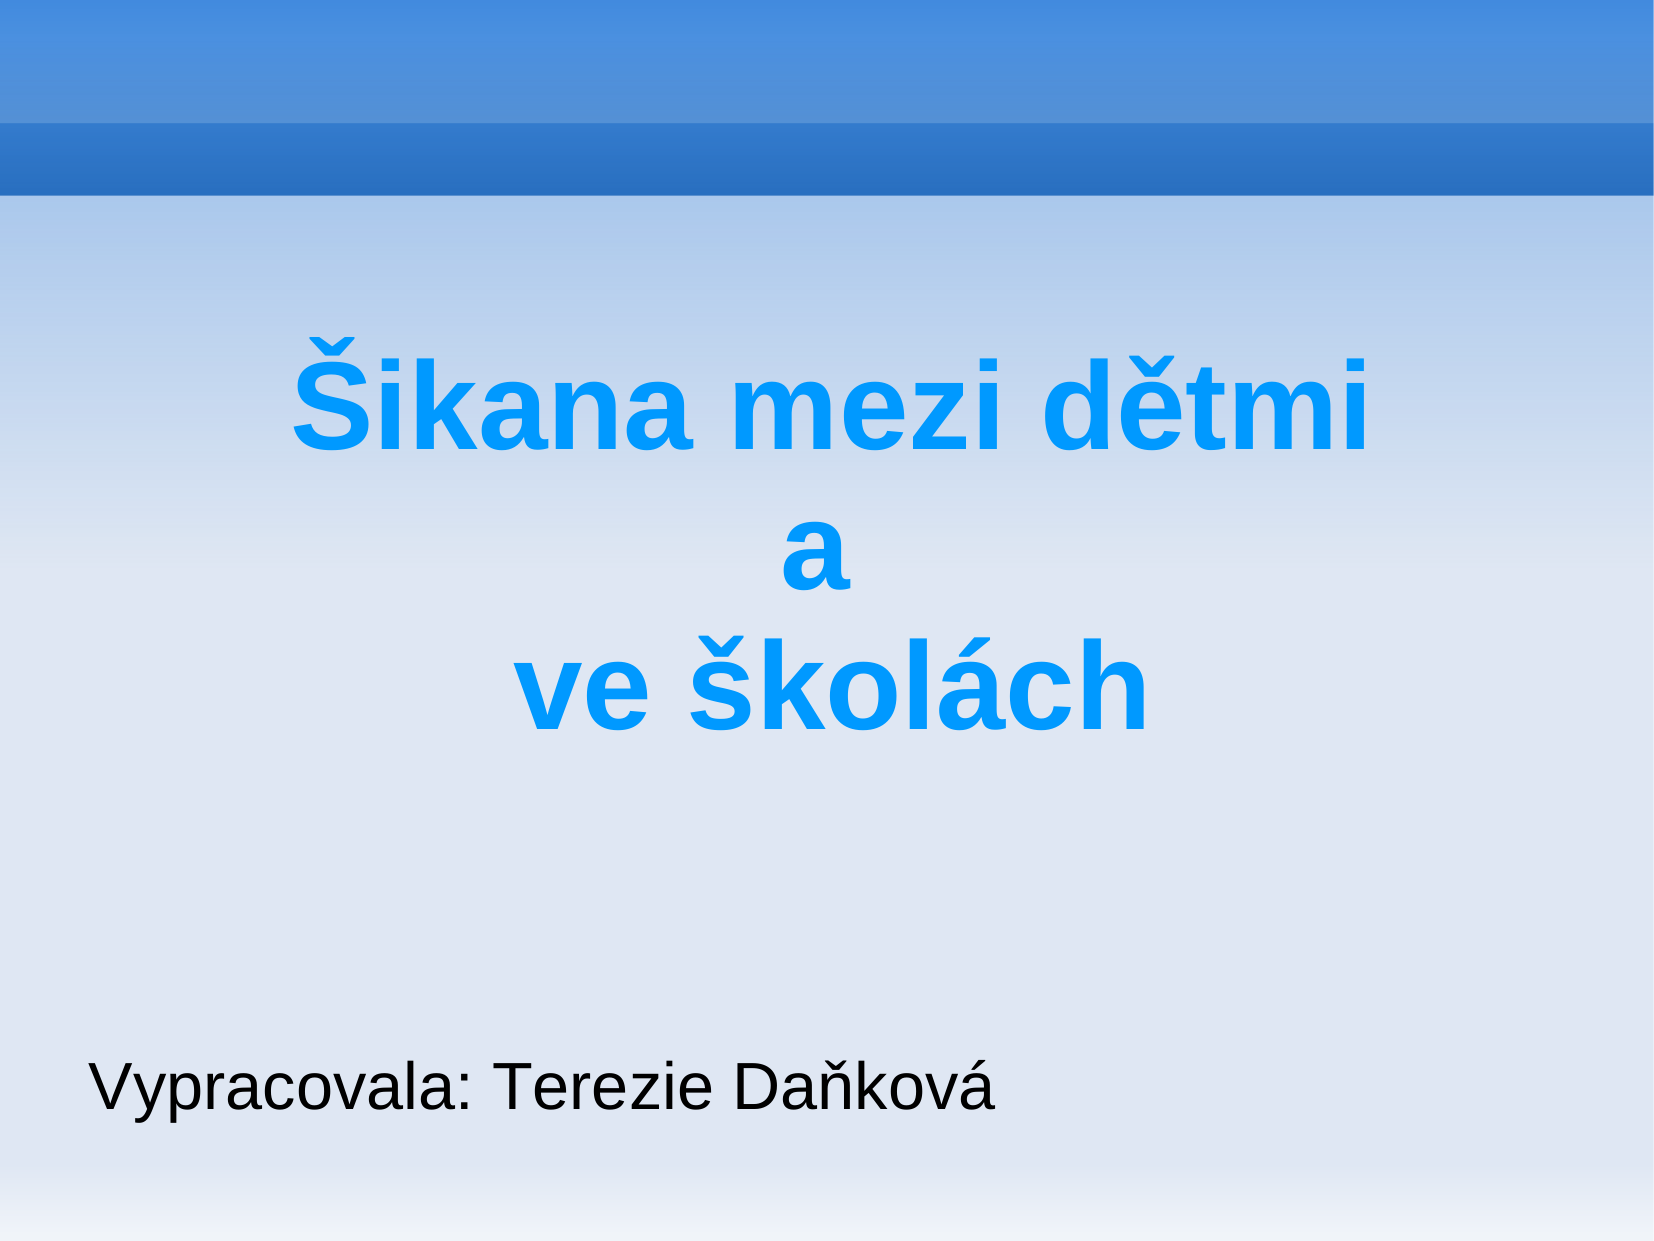

# Šikana mezi dětmi a ve školách
Vypracovala: Terezie Daňková